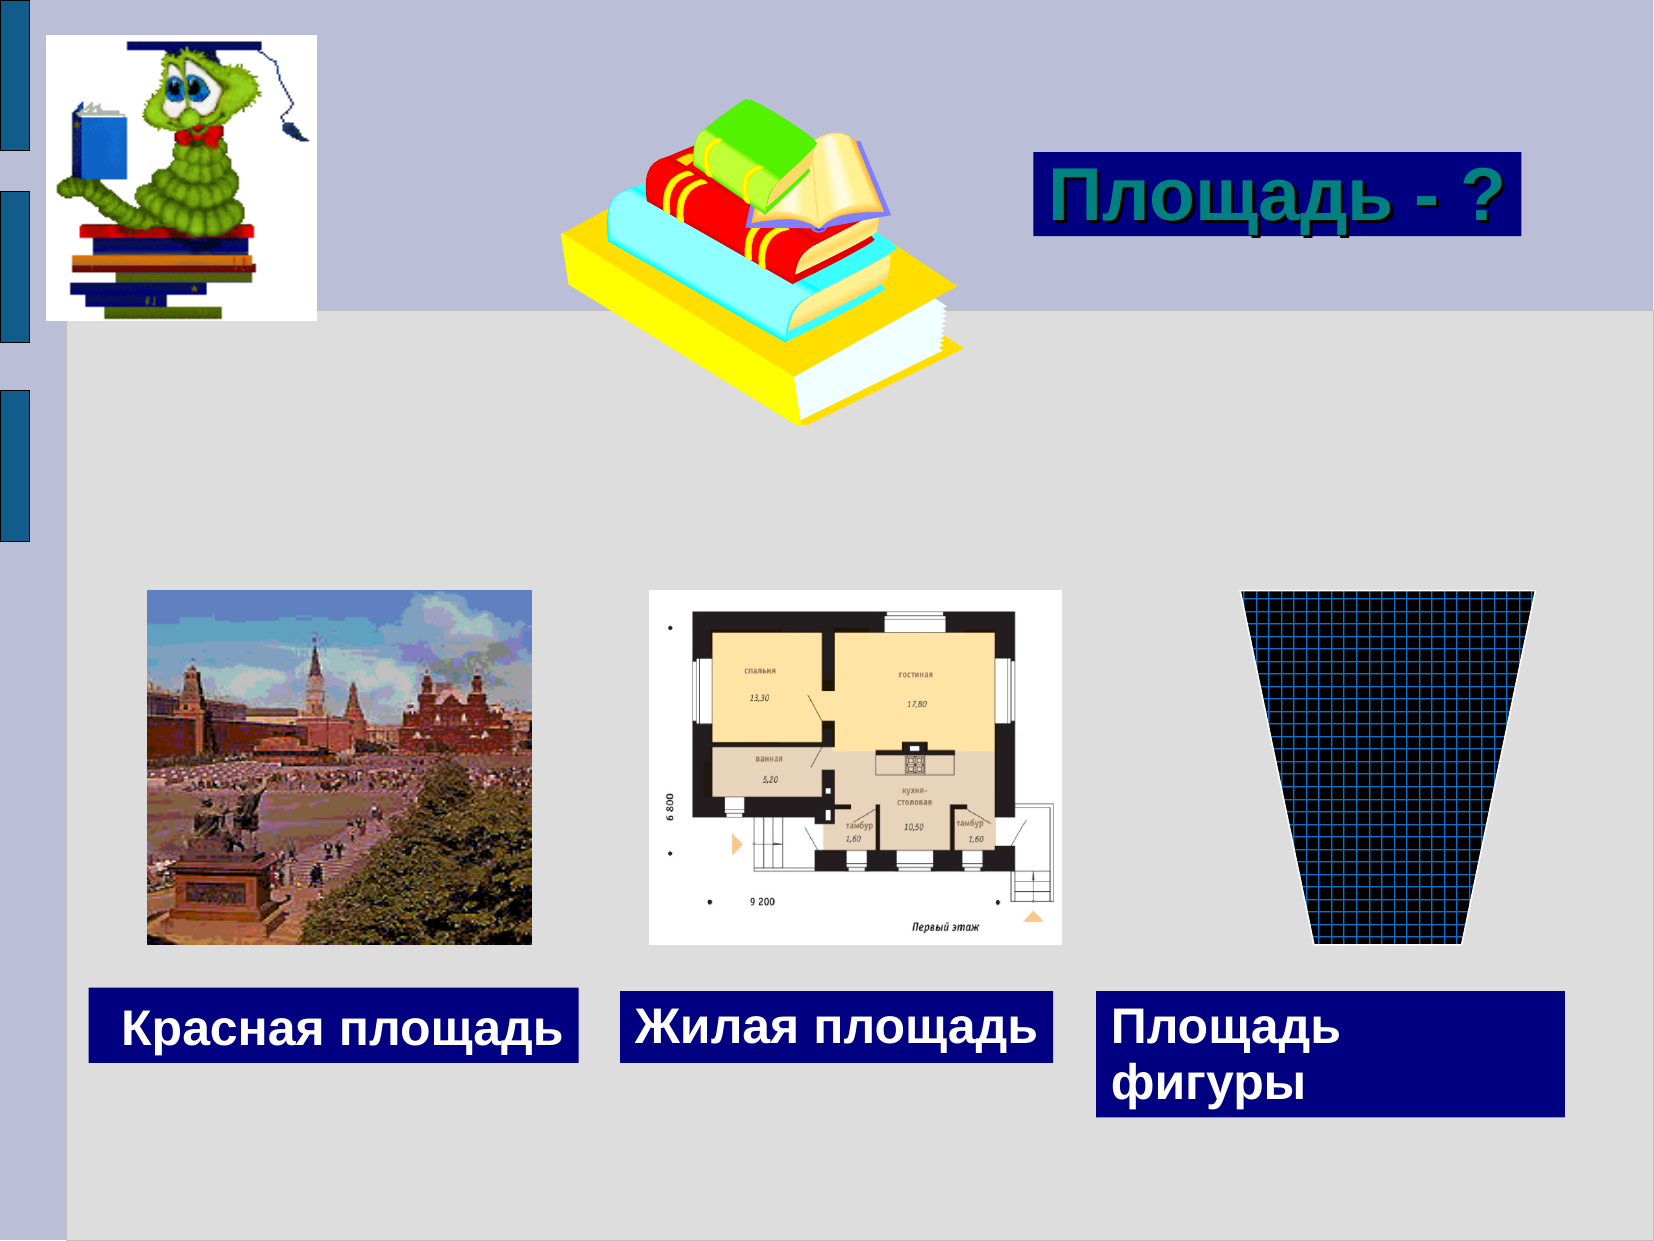

Площадь - ?
Красная площадь
Жилая площадь
Площадь фигуры